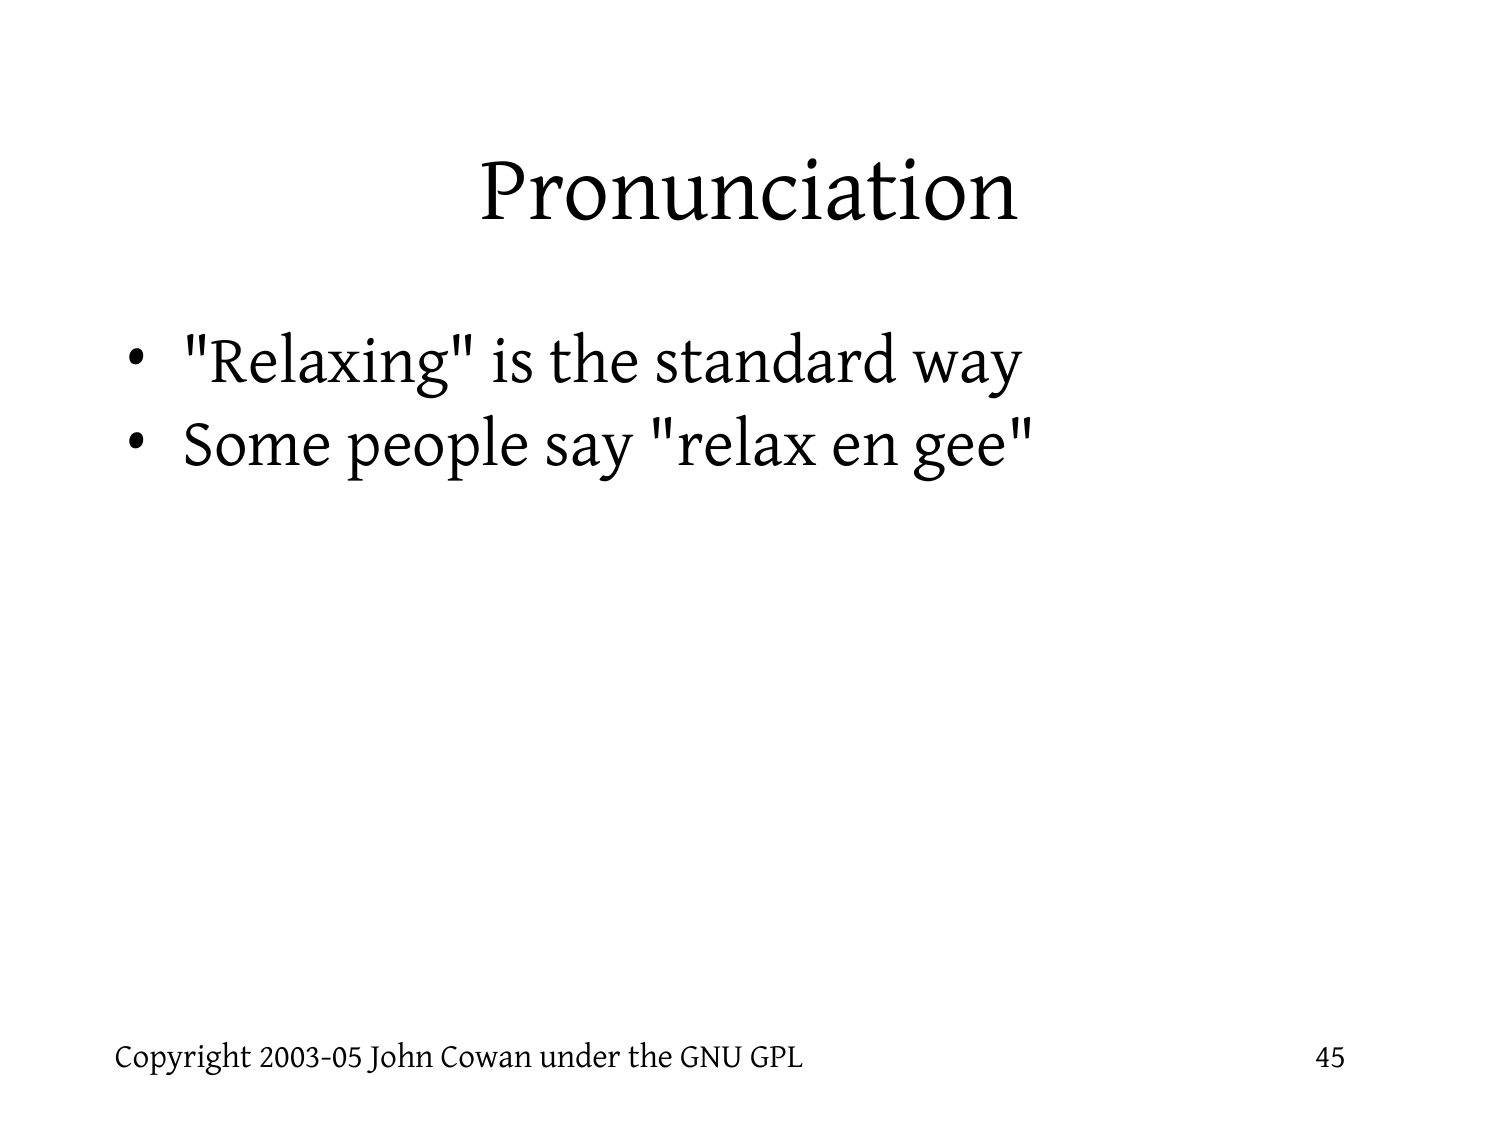

# Pronunciation
"Relaxing" is the standard way
Some people say "relax en gee"